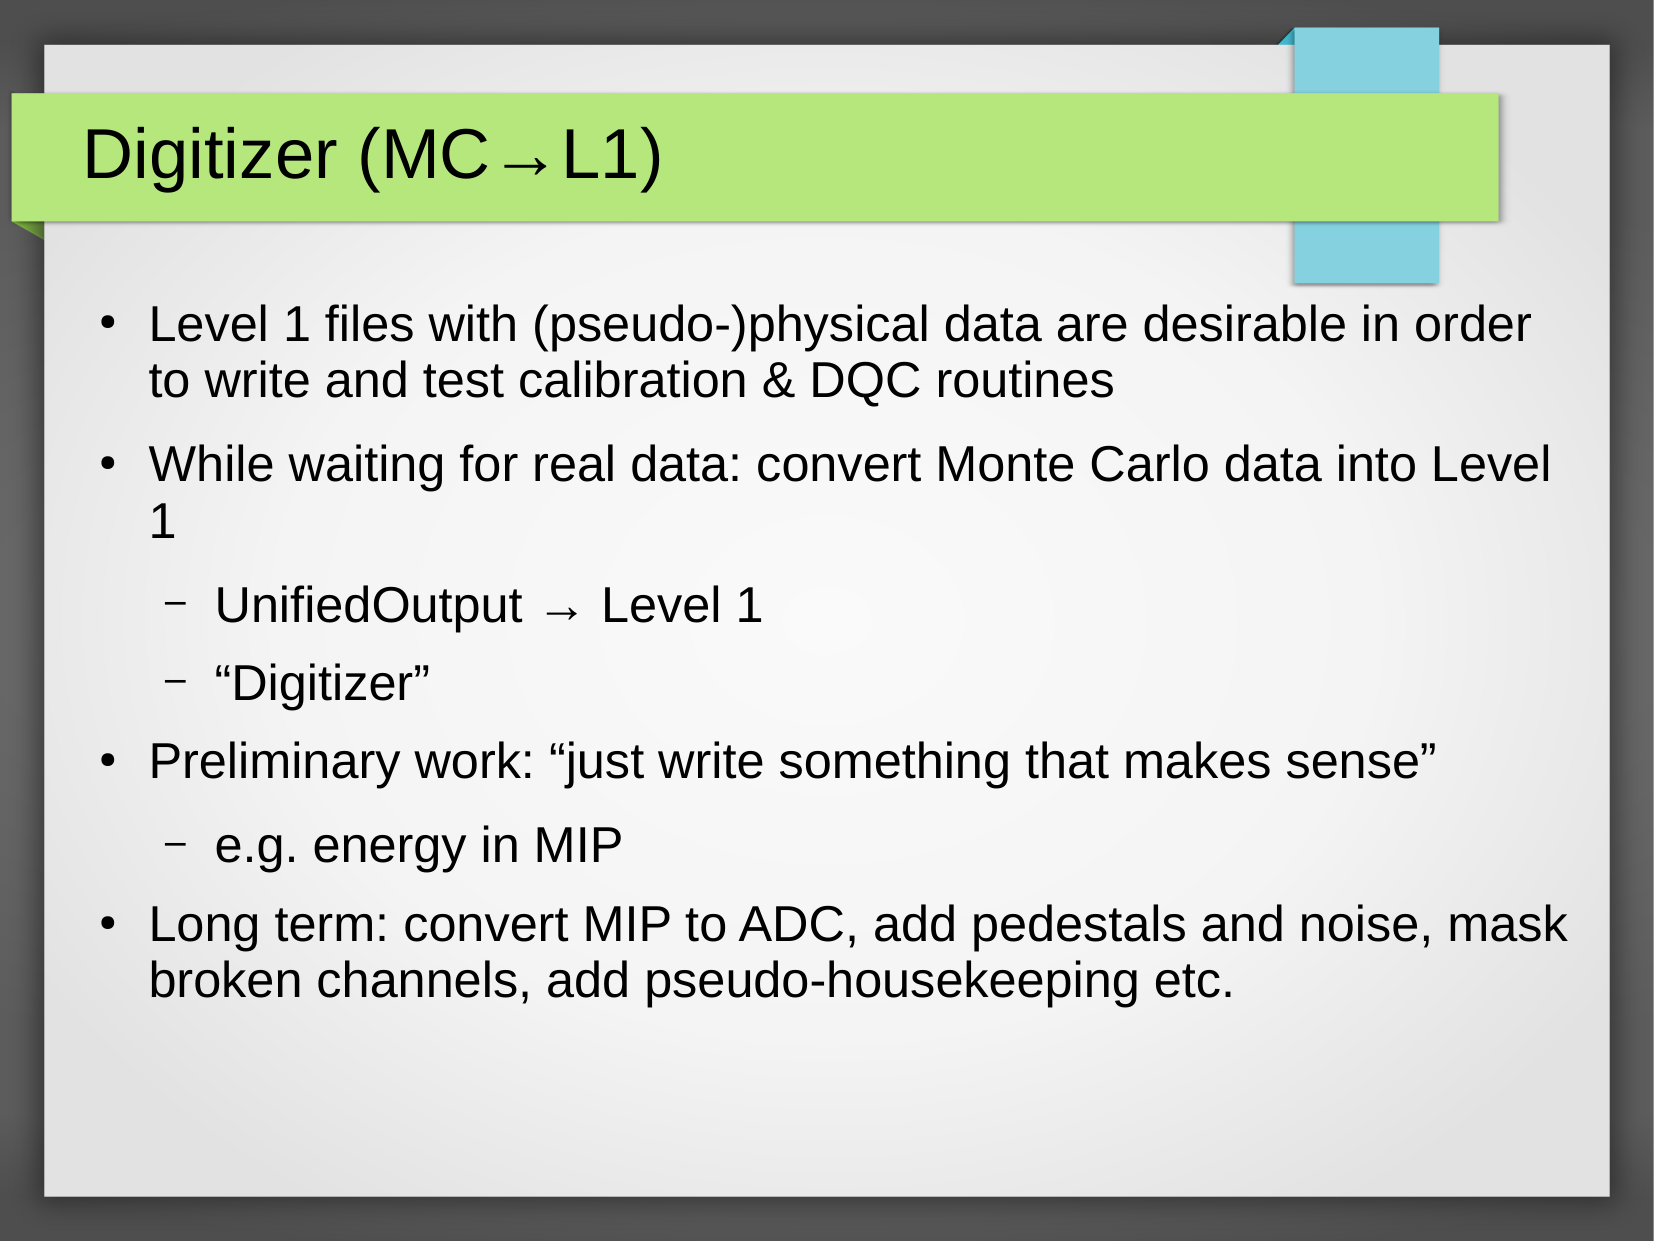

# Digitizer (MC→L1)
Level 1 files with (pseudo-)physical data are desirable in order to write and test calibration & DQC routines
While waiting for real data: convert Monte Carlo data into Level 1
UnifiedOutput → Level 1
“Digitizer”
Preliminary work: “just write something that makes sense”
e.g. energy in MIP
Long term: convert MIP to ADC, add pedestals and noise, mask broken channels, add pseudo-housekeeping etc.